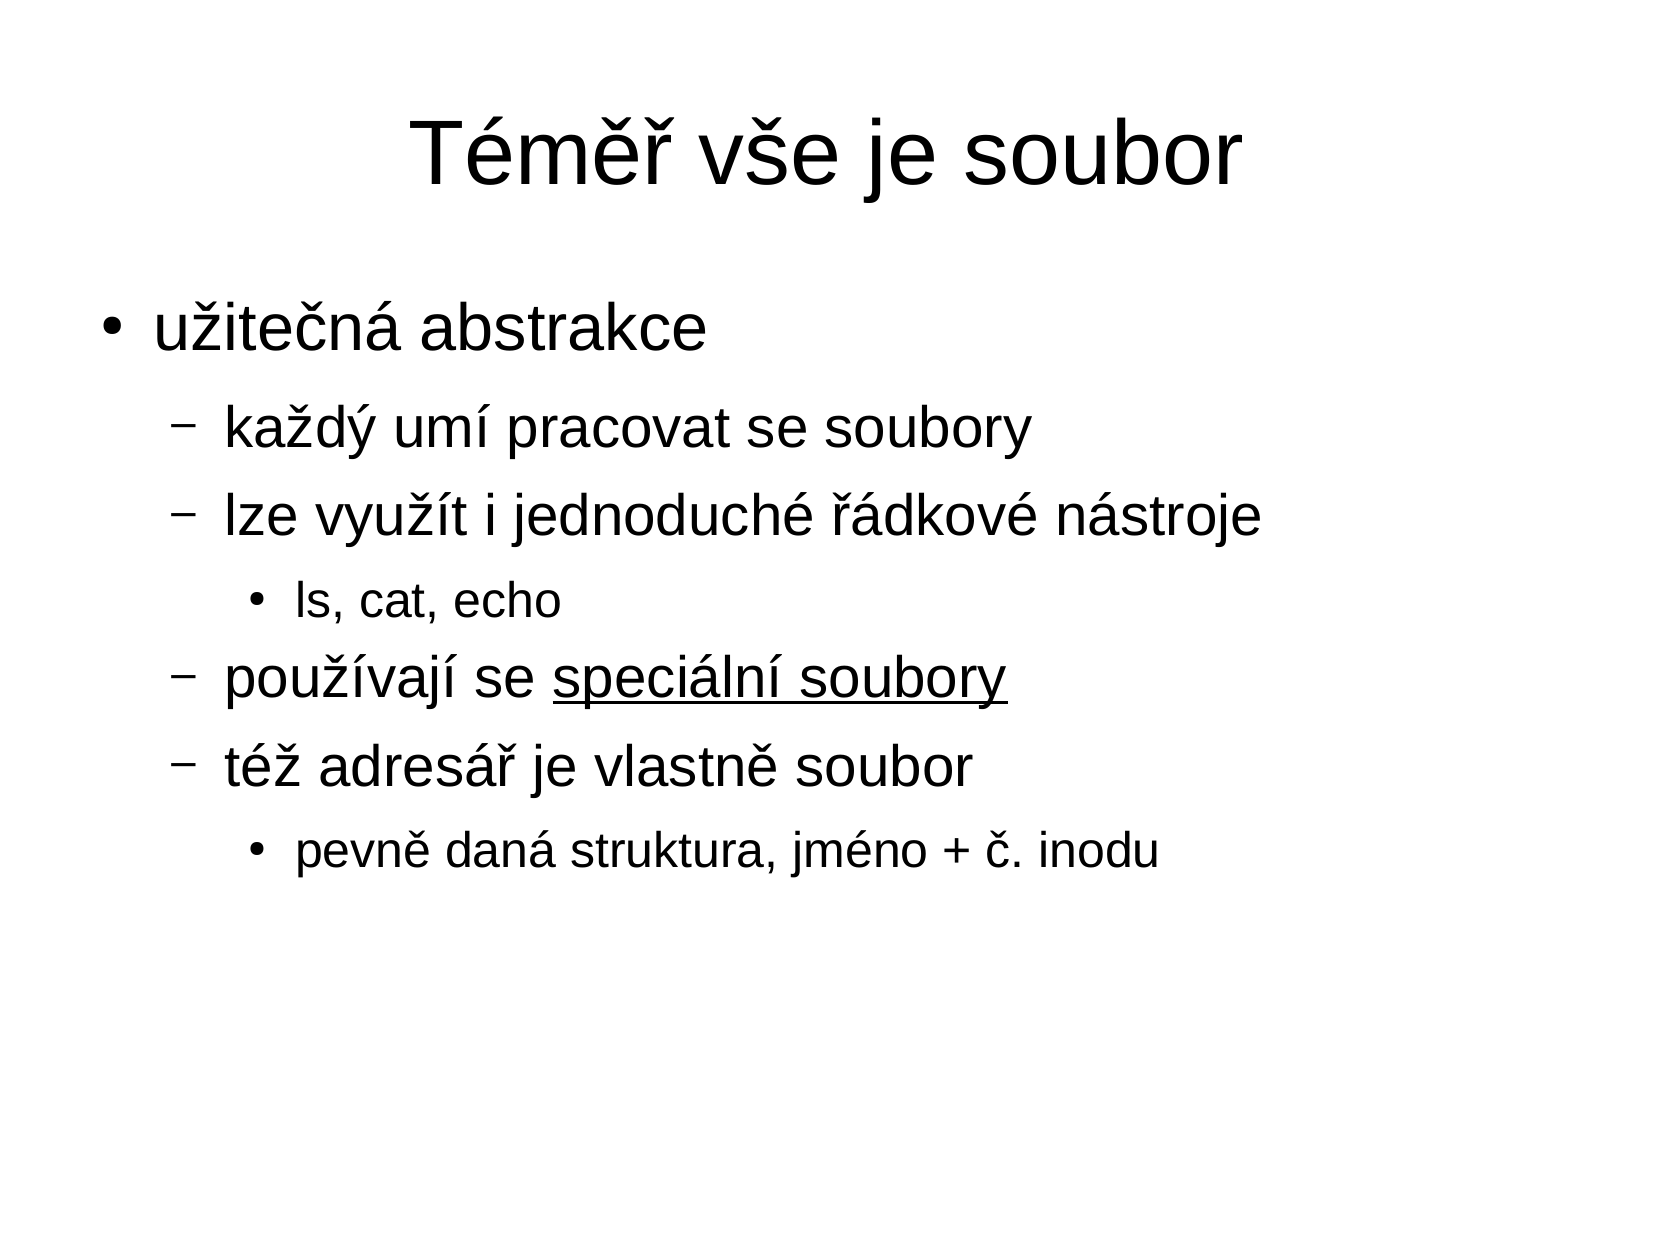

# Téměř vše je soubor
užitečná abstrakce
každý umí pracovat se soubory
lze využít i jednoduché řádkové nástroje
ls, cat, echo
používají se speciální soubory
též adresář je vlastně soubor
pevně daná struktura, jméno + č. inodu